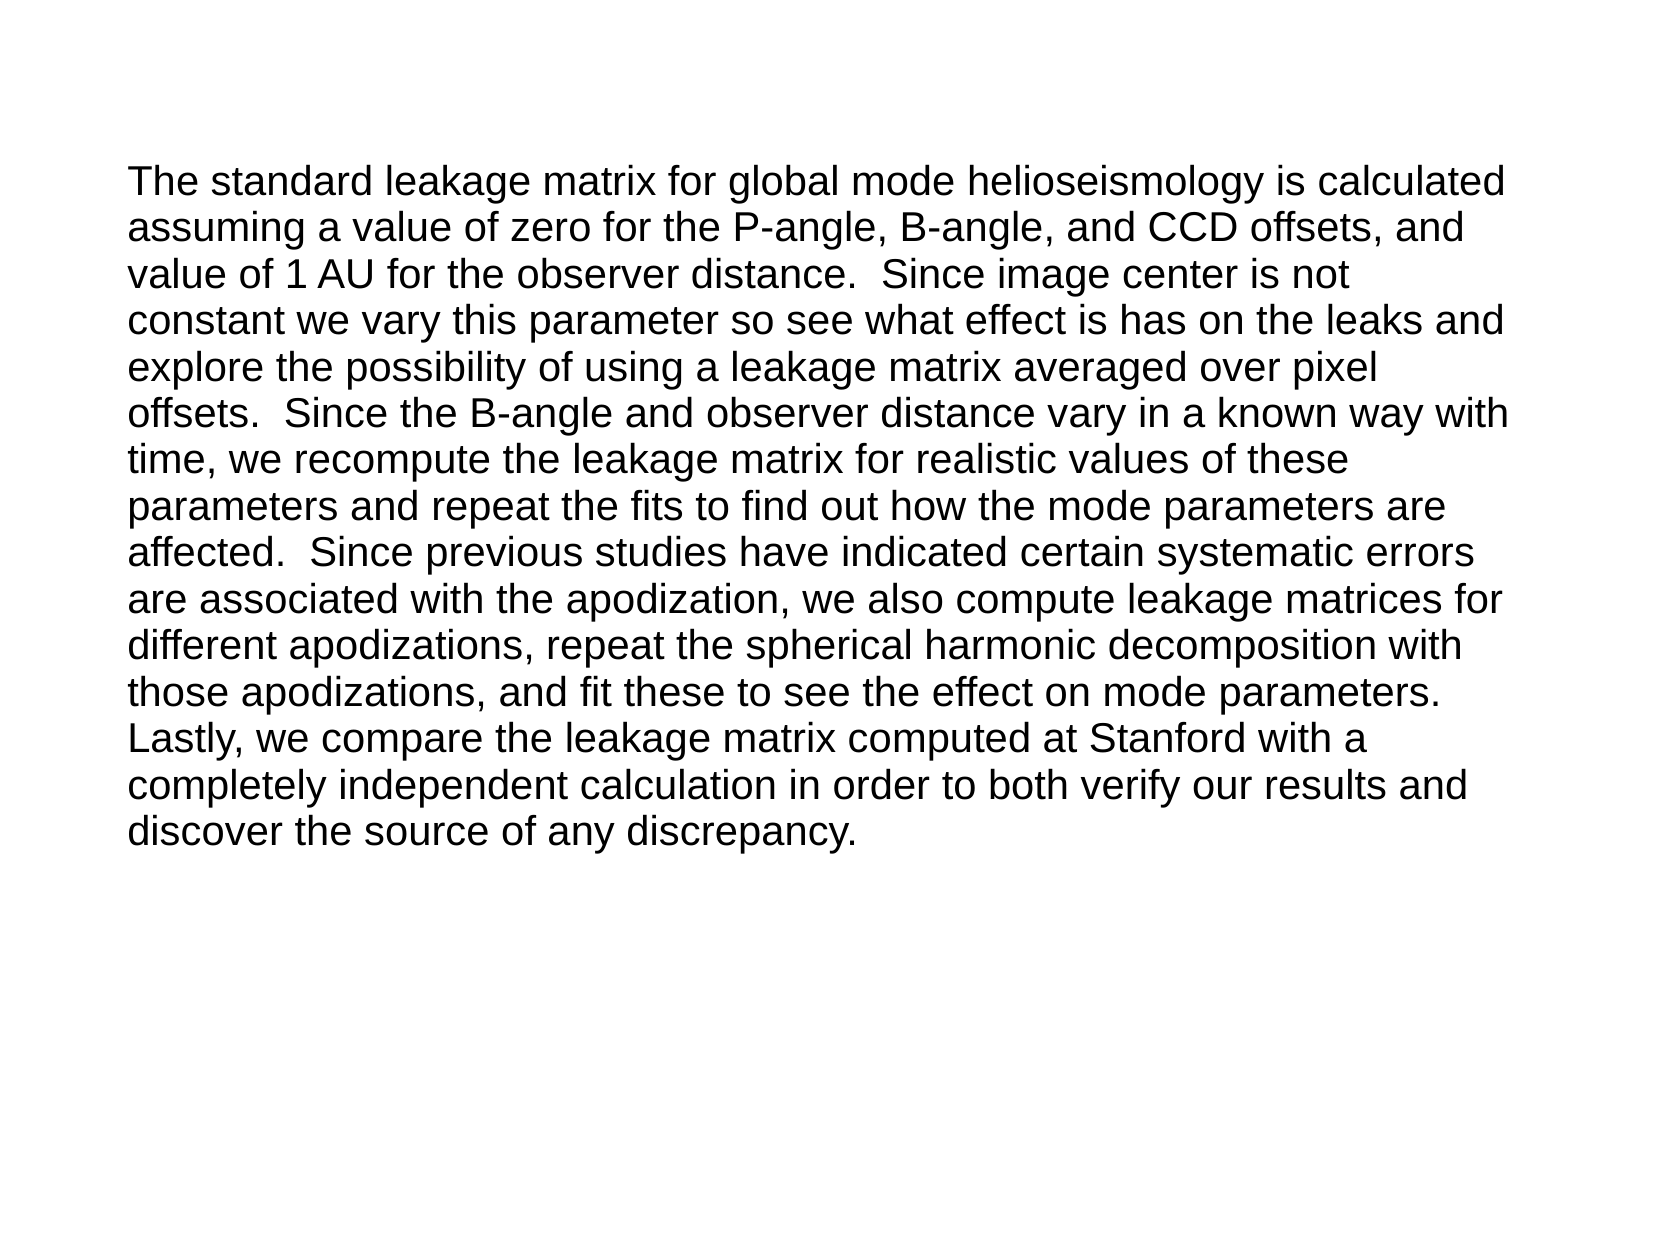

The standard leakage matrix for global mode helioseismology is calculated
assuming a value of zero for the P-angle, B-angle, and CCD offsets, and
value of 1 AU for the observer distance. Since image center is not
constant we vary this parameter so see what effect is has on the leaks and
explore the possibility of using a leakage matrix averaged over pixel
offsets. Since the B-angle and observer distance vary in a known way with
time, we recompute the leakage matrix for realistic values of these
parameters and repeat the fits to find out how the mode parameters are
affected. Since previous studies have indicated certain systematic errors
are associated with the apodization, we also compute leakage matrices for
different apodizations, repeat the spherical harmonic decomposition with
those apodizations, and fit these to see the effect on mode parameters.
Lastly, we compare the leakage matrix computed at Stanford with a
completely independent calculation in order to both verify our results and
discover the source of any discrepancy.